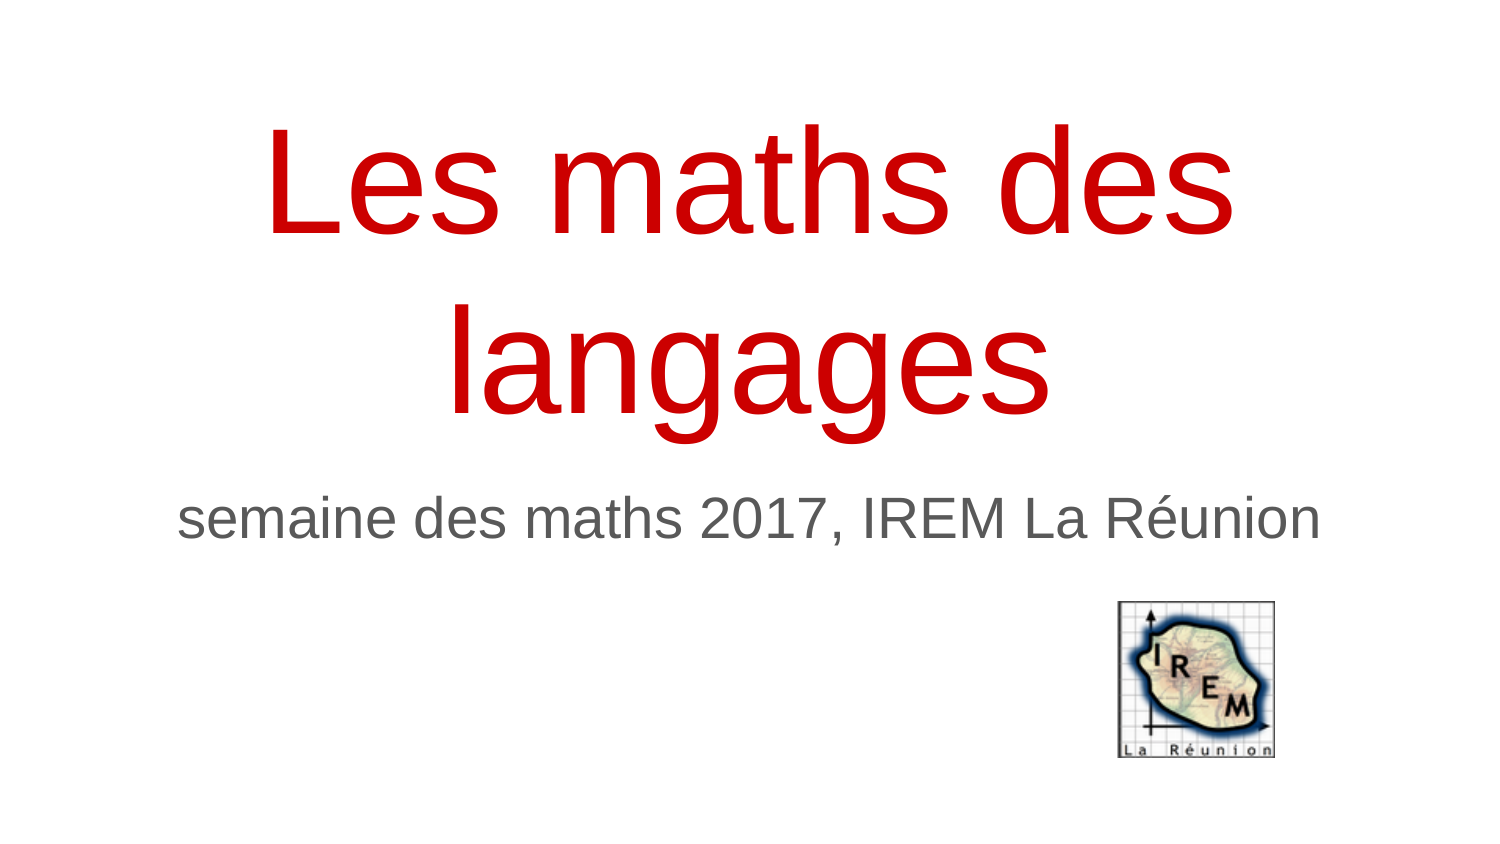

# Les maths des langages
semaine des maths 2017, IREM La Réunion